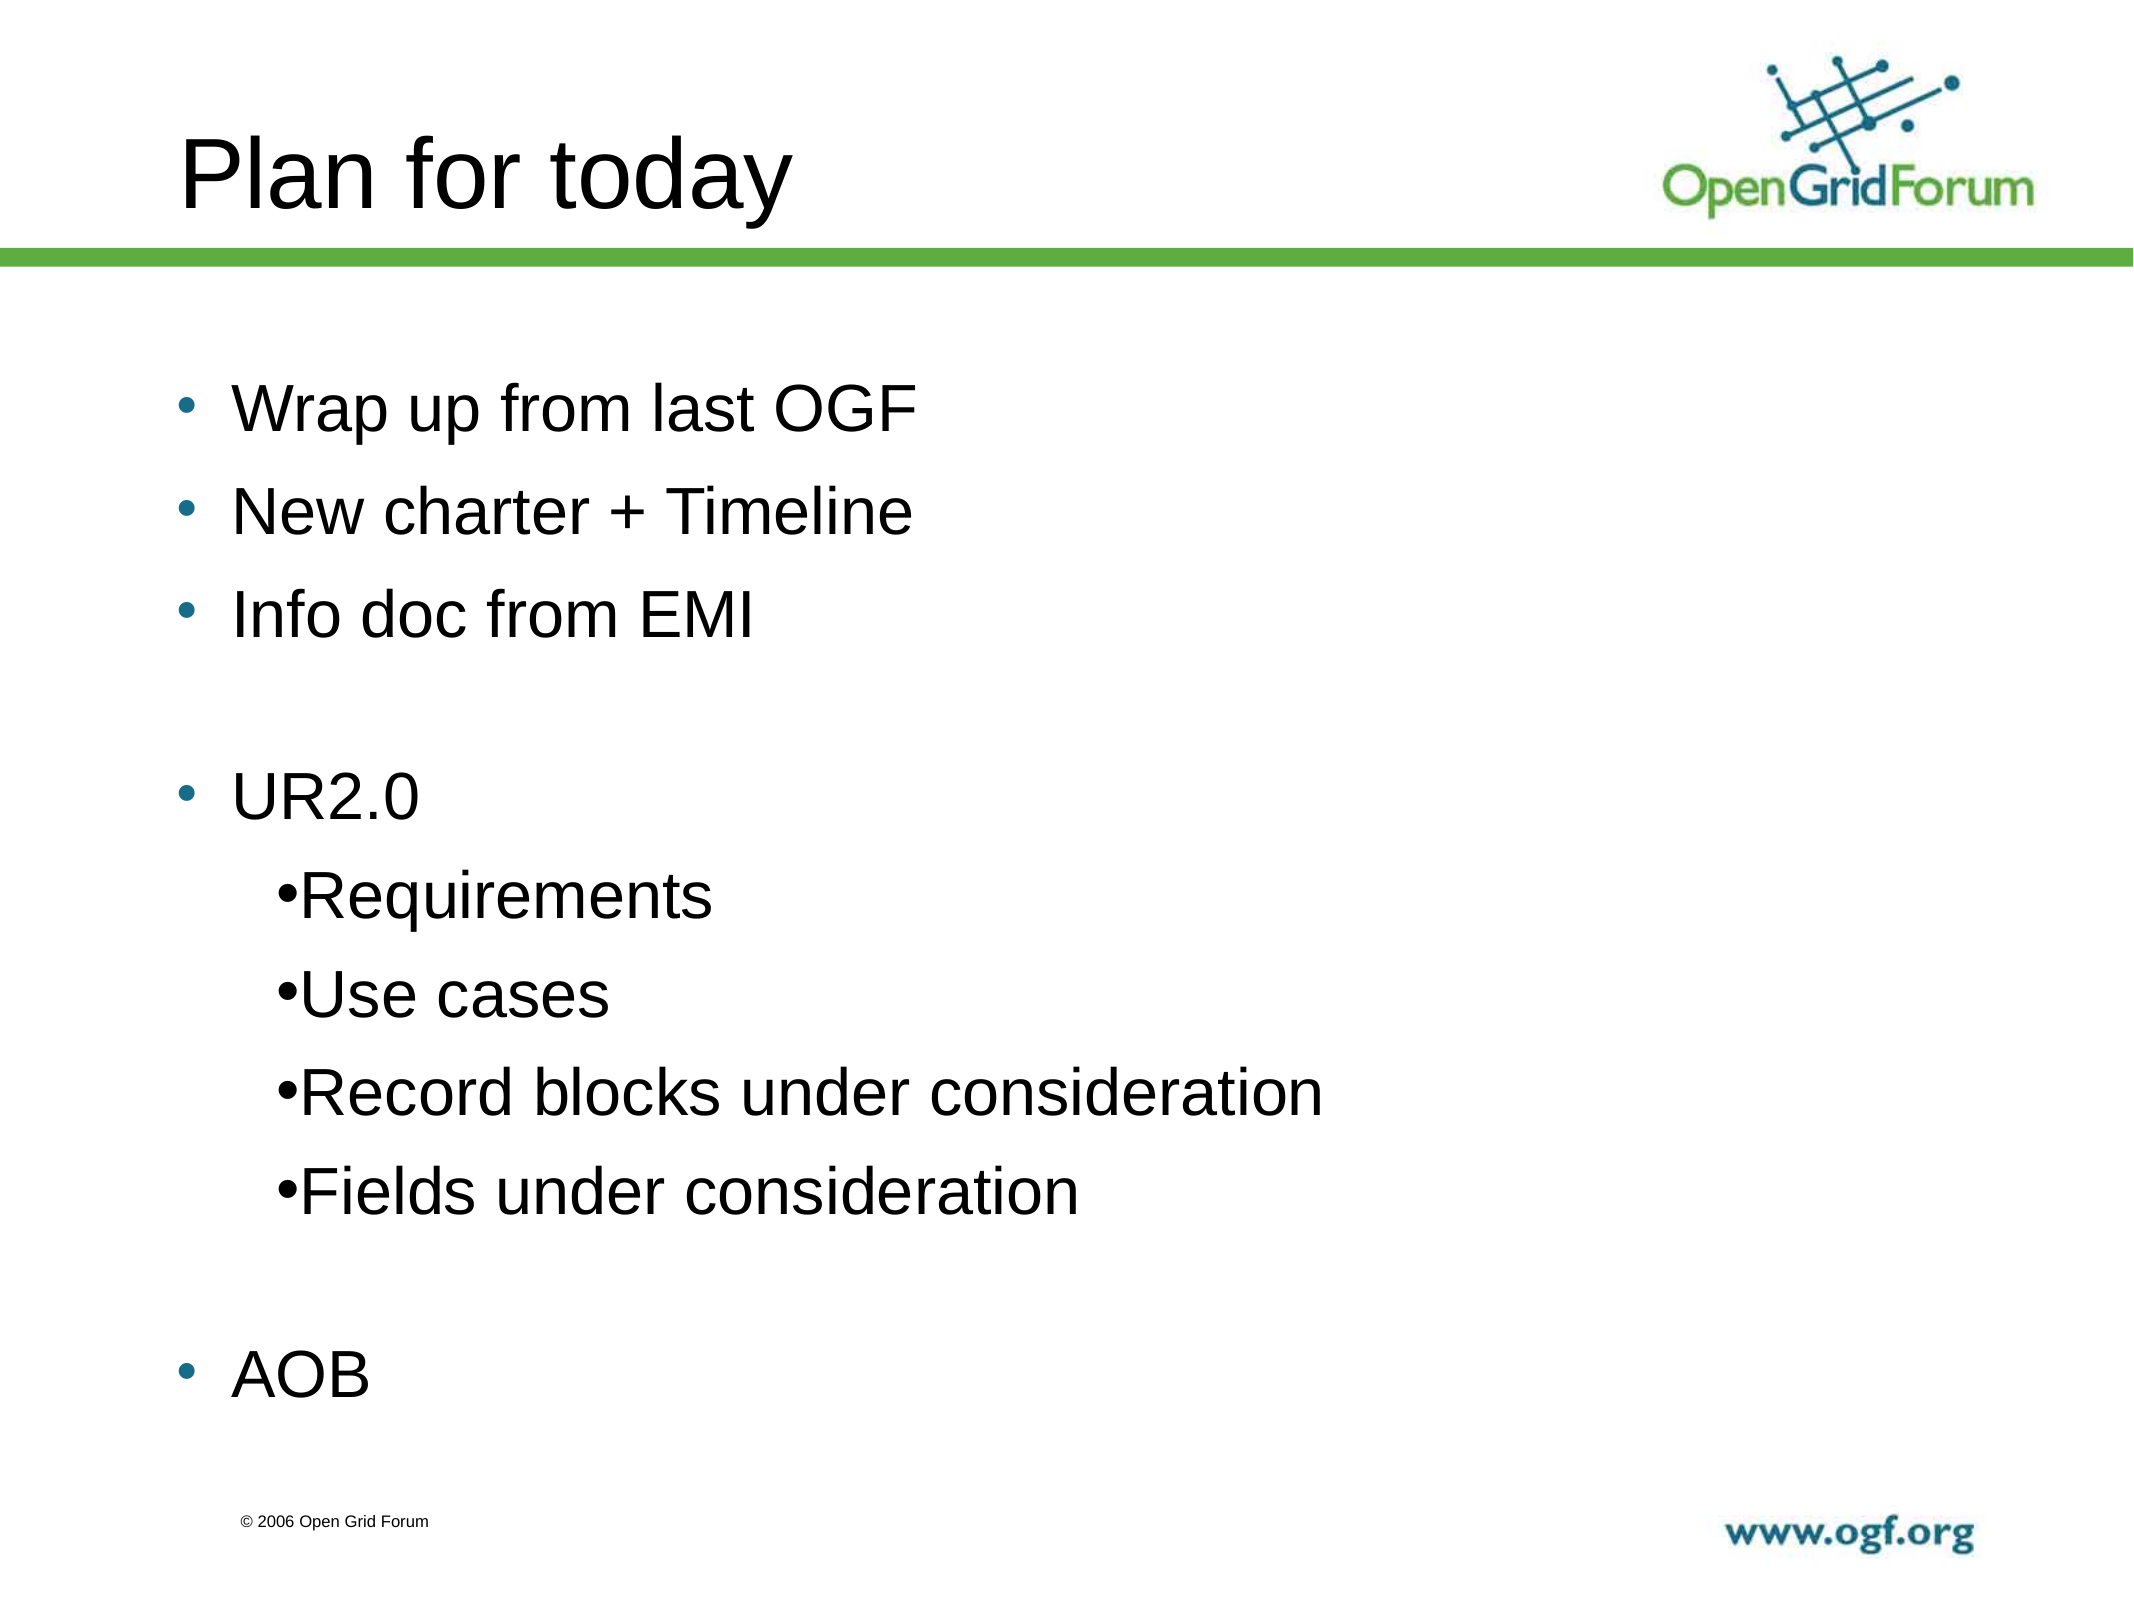

# Plan for today
Wrap up from last OGF
New charter + Timeline
Info doc from EMI
UR2.0
Requirements
Use cases
Record blocks under consideration
Fields under consideration
AOB
© 2006 Open Grid Forum